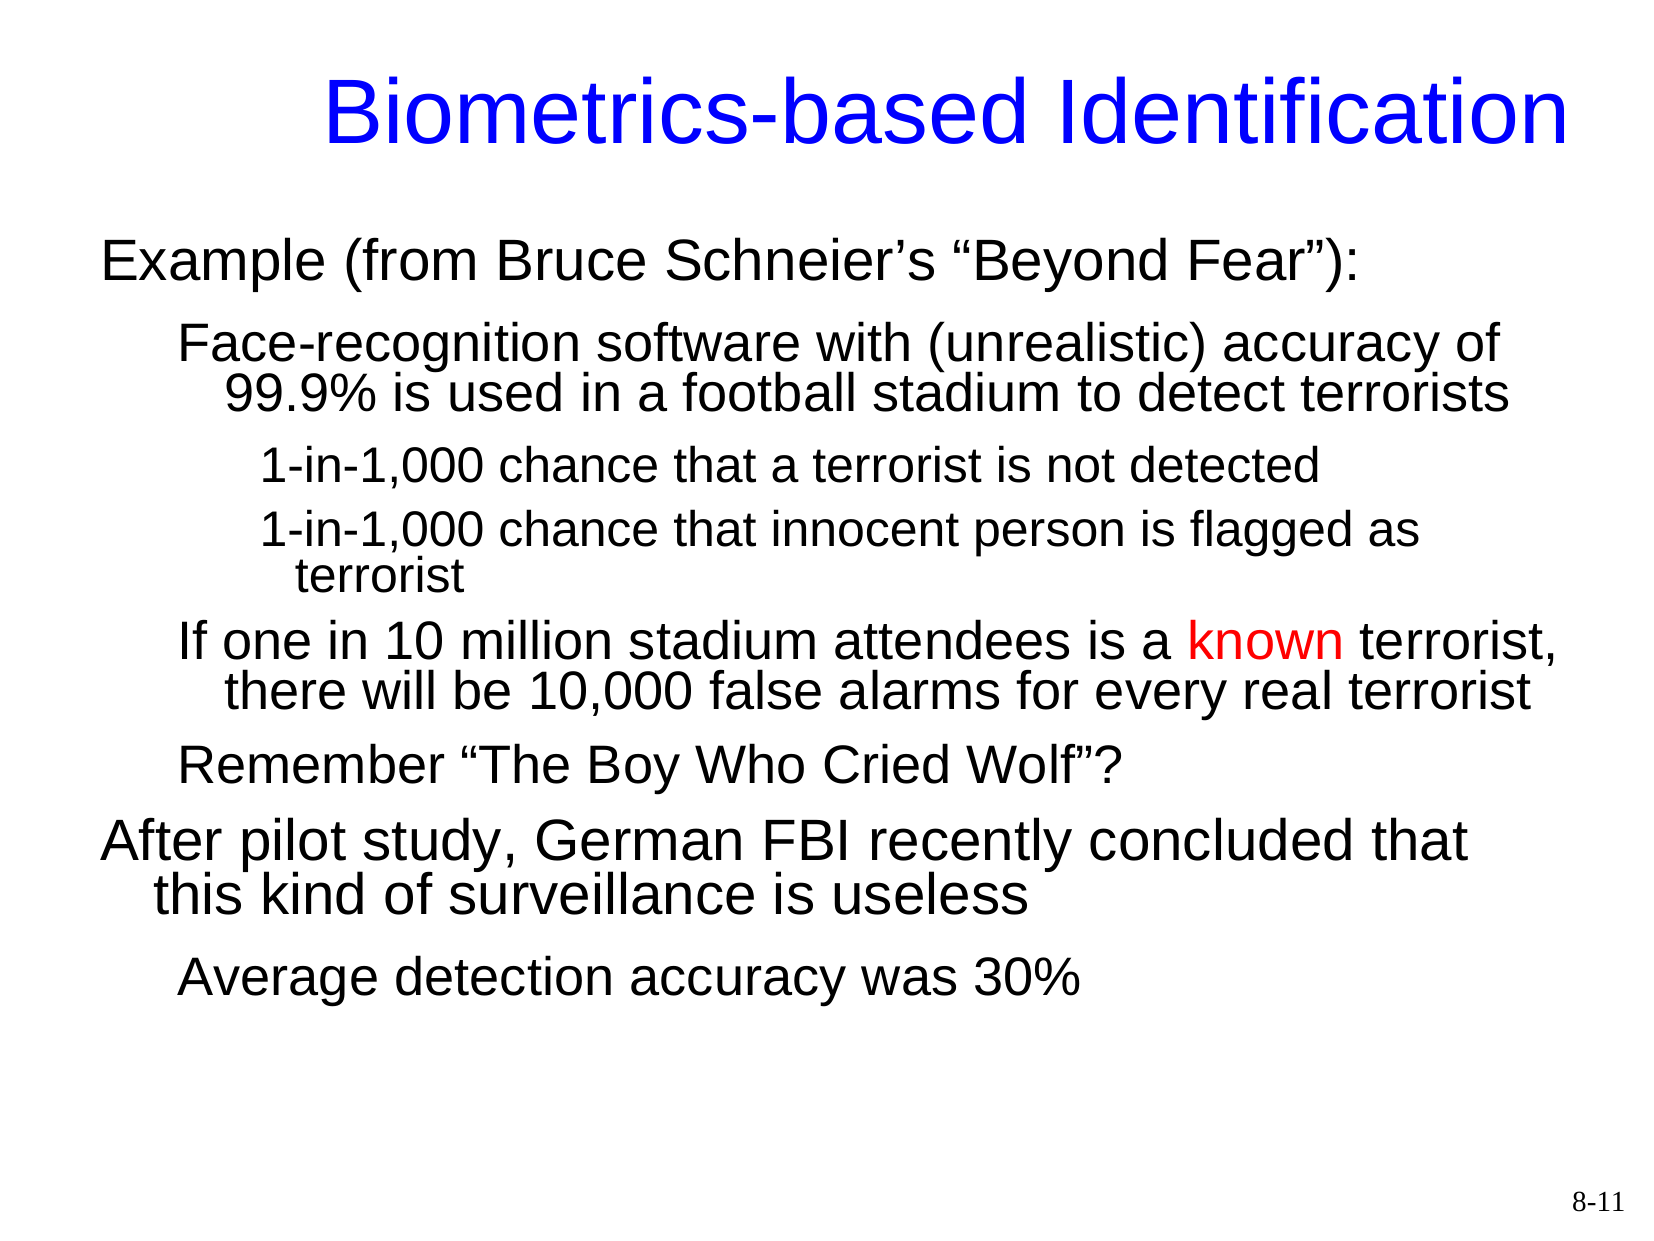

# Biometrics-based Identification
Example (from Bruce Schneier’s “Beyond Fear”):
Face-recognition software with (unrealistic) accuracy of 99.9% is used in a football stadium to detect terrorists
1-in-1,000 chance that a terrorist is not detected
1-in-1,000 chance that innocent person is flagged as terrorist
If one in 10 million stadium attendees is a known terrorist, there will be 10,000 false alarms for every real terrorist
Remember “The Boy Who Cried Wolf”?
After pilot study, German FBI recently concluded that this kind of surveillance is useless
Average detection accuracy was 30%